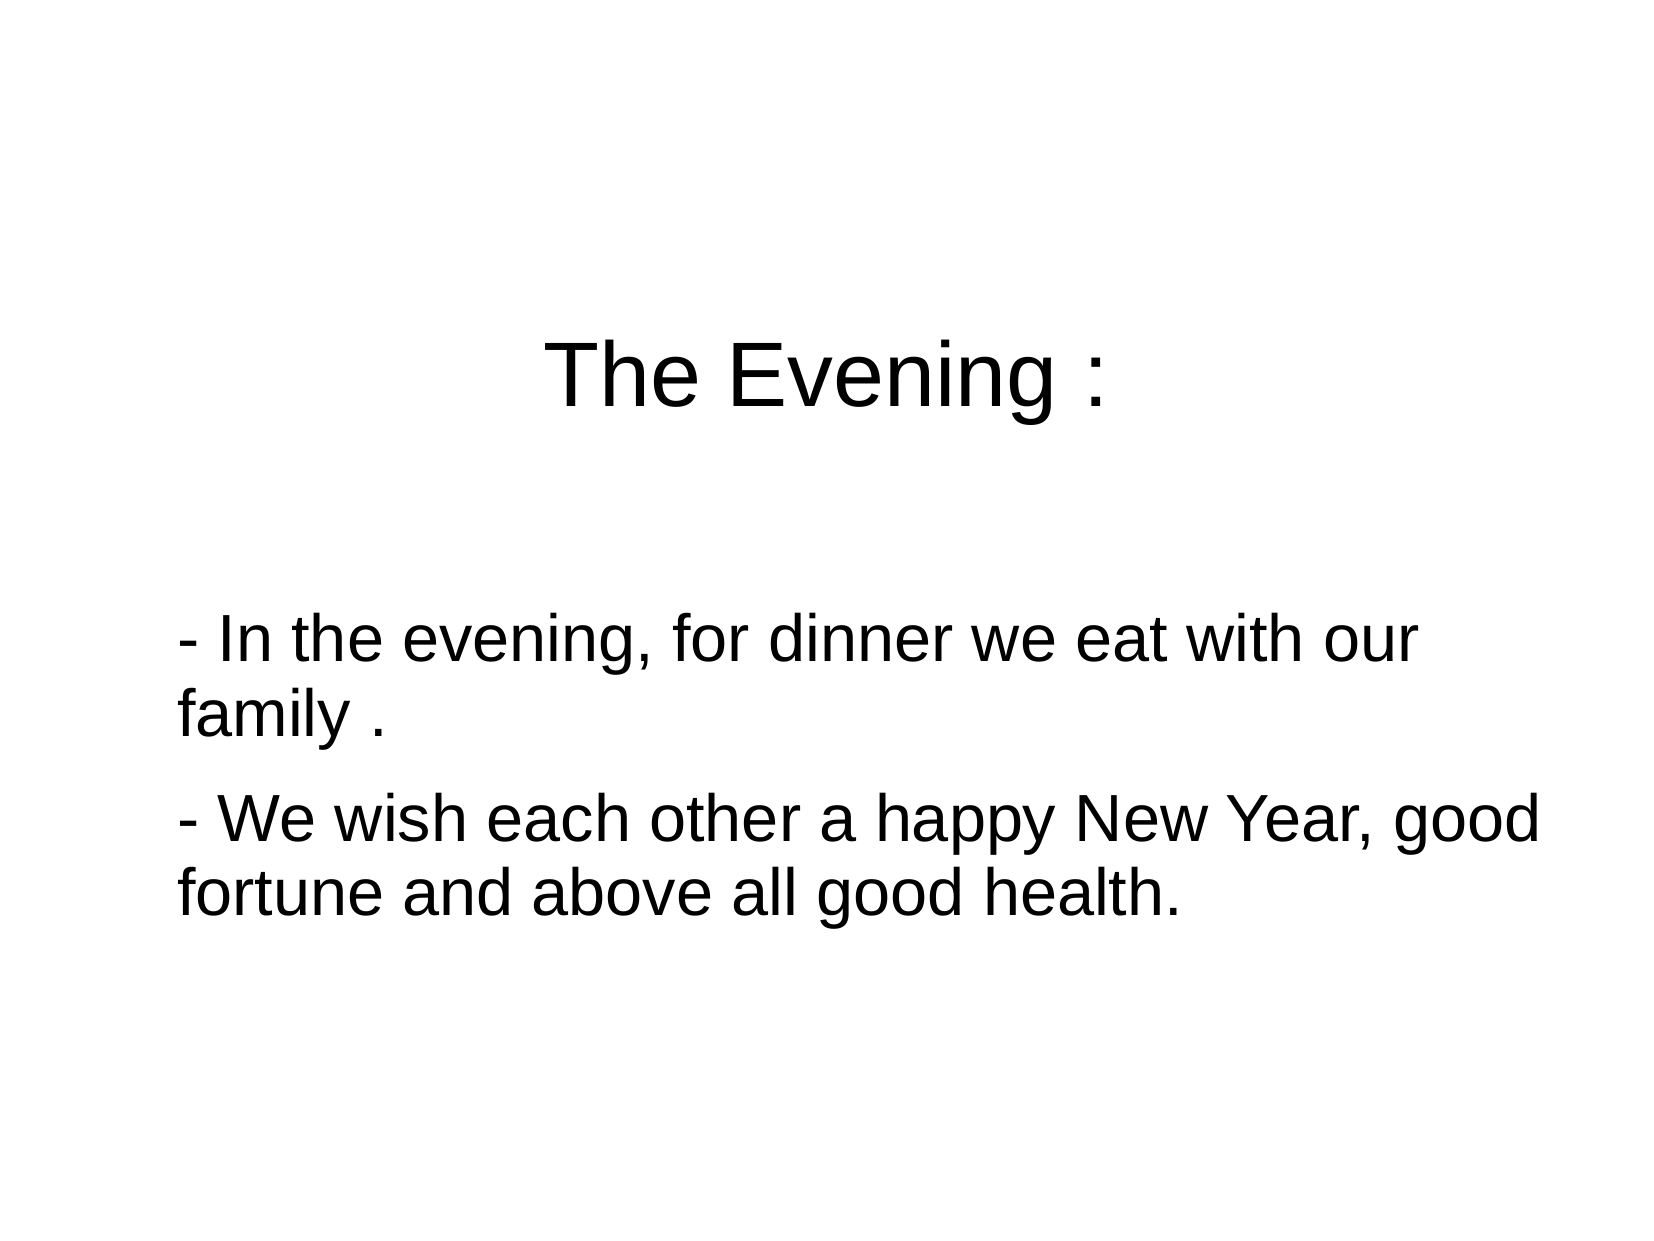

# The Evening :
- In the evening, for dinner we eat with our family .
- We wish each other a happy New Year, good fortune and above all good health.